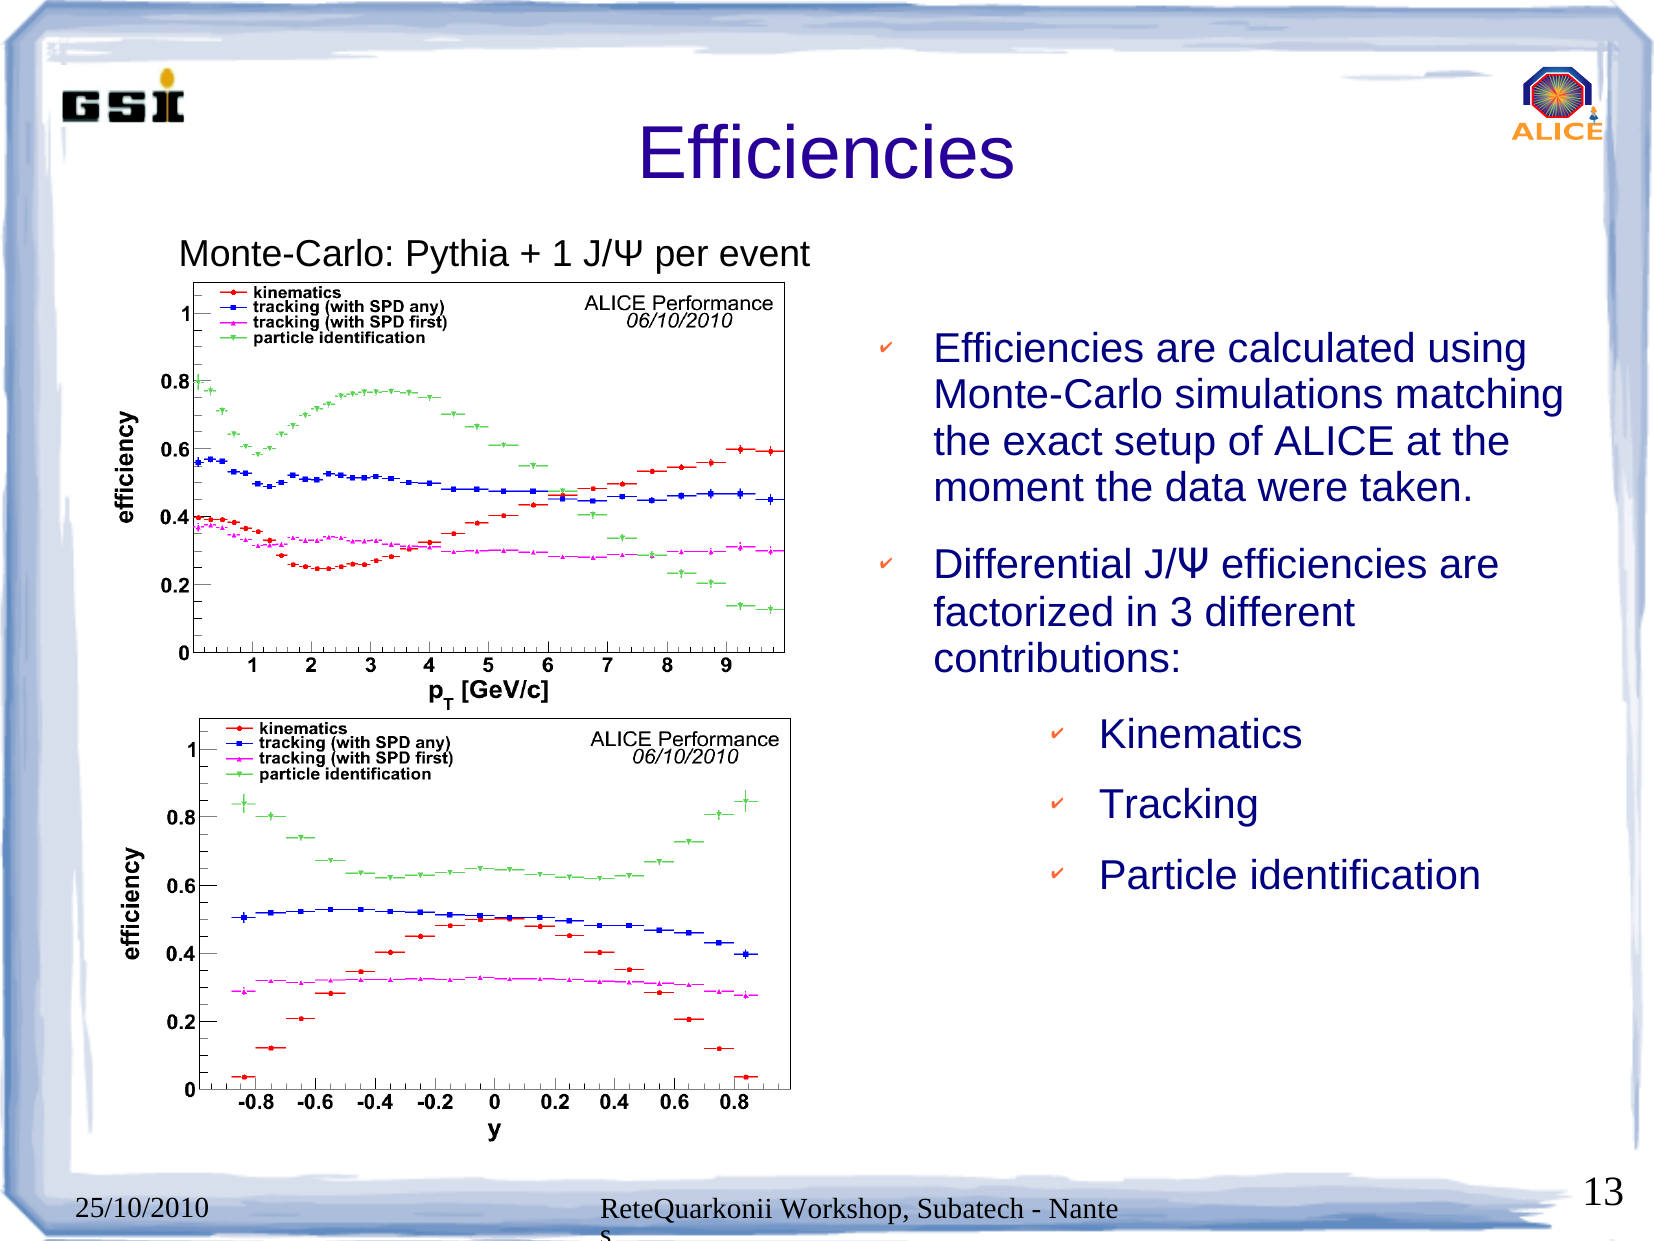

# Efficiencies
Monte-Carlo: Pythia + 1 J/Ψ per event
Efficiencies are calculated using Monte-Carlo simulations matching the exact setup of ALICE at the moment the data were taken.
Differential J/Ψ efficiencies are factorized in 3 different contributions:
Kinematics
Tracking
Particle identification
13
25/10/2010
ReteQuarkonii Workshop, Subatech - Nantes